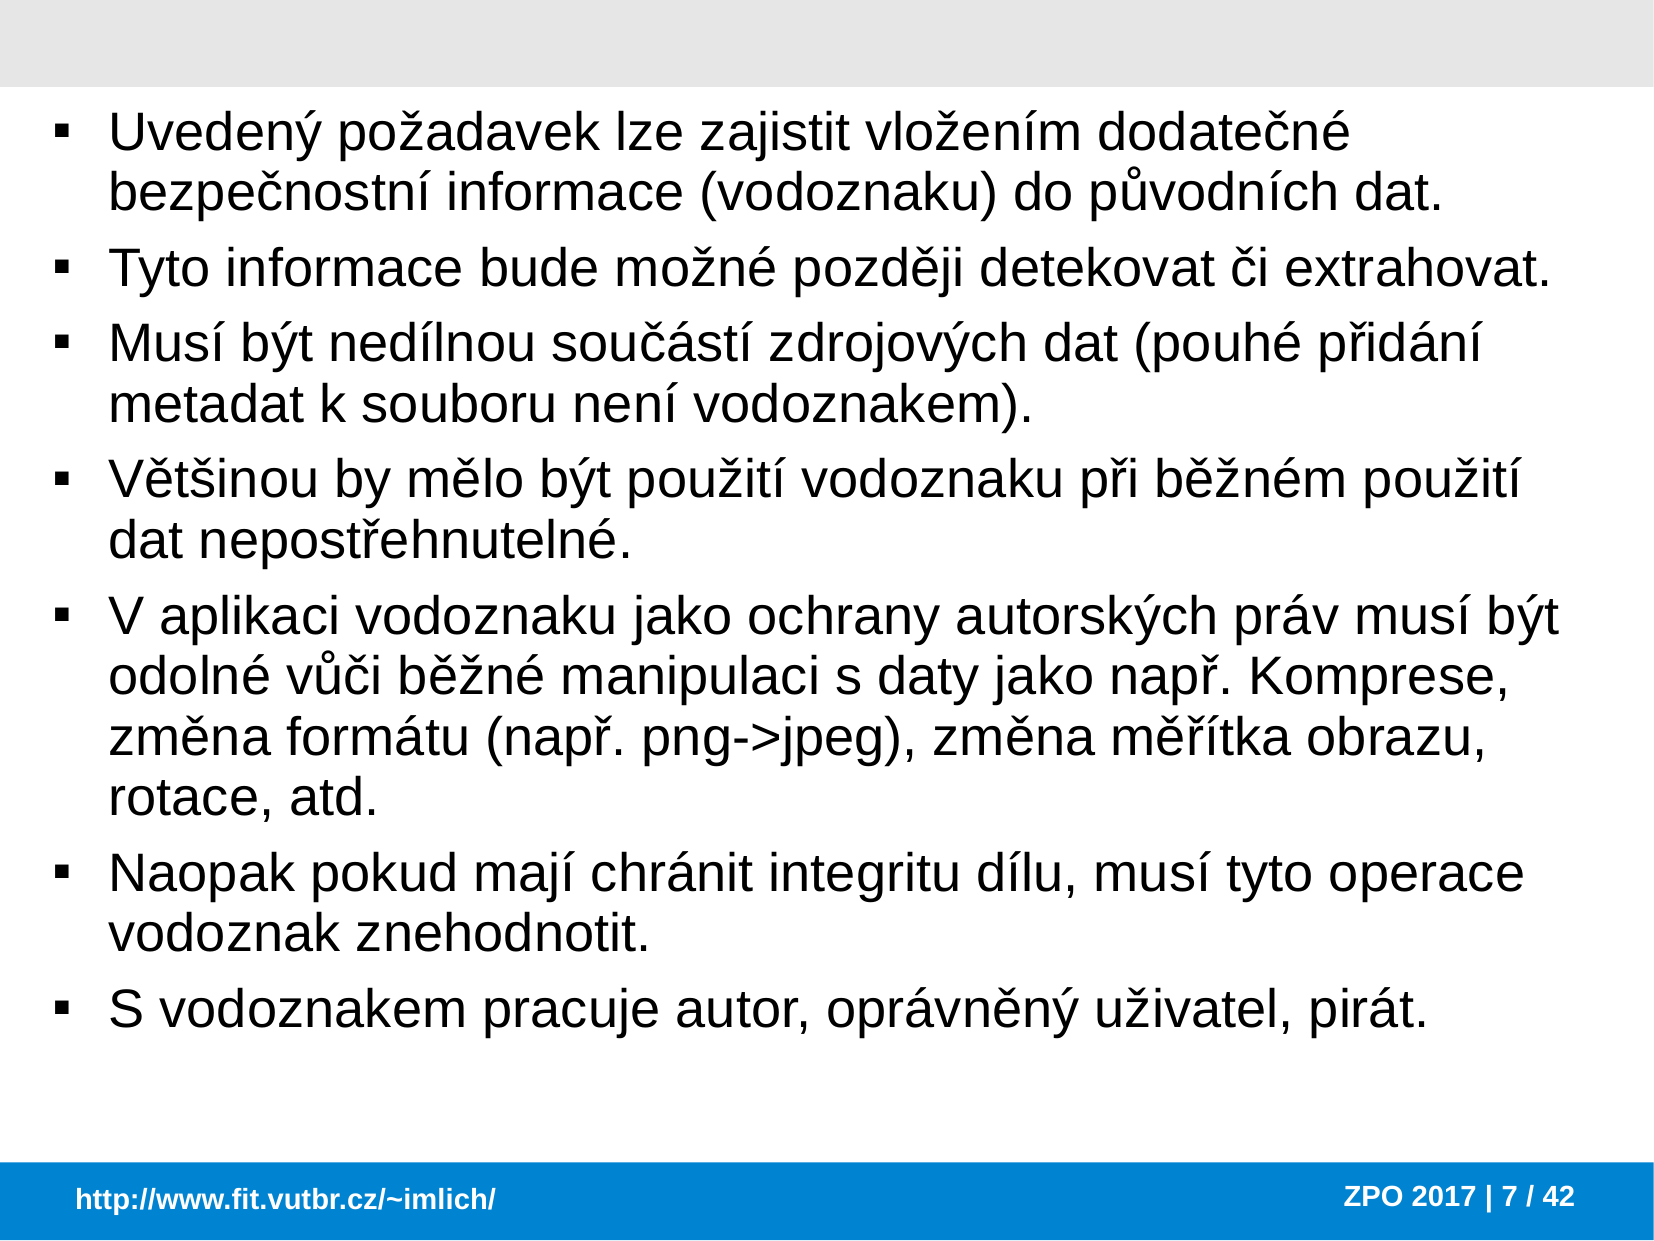

#
Uvedený požadavek lze zajistit vložením dodatečné bezpečnostní informace (vodoznaku) do původních dat.
Tyto informace bude možné později detekovat či extrahovat.
Musí být nedílnou součástí zdrojových dat (pouhé přidání metadat k souboru není vodoznakem).
Většinou by mělo být použití vodoznaku při běžném použití dat nepostřehnutelné.
V aplikaci vodoznaku jako ochrany autorských práv musí být odolné vůči běžné manipulaci s daty jako např. Komprese, změna formátu (např. png->jpeg), změna měřítka obrazu, rotace, atd.
Naopak pokud mají chránit integritu dílu, musí tyto operace vodoznak znehodnotit.
S vodoznakem pracuje autor, oprávněný uživatel, pirát.